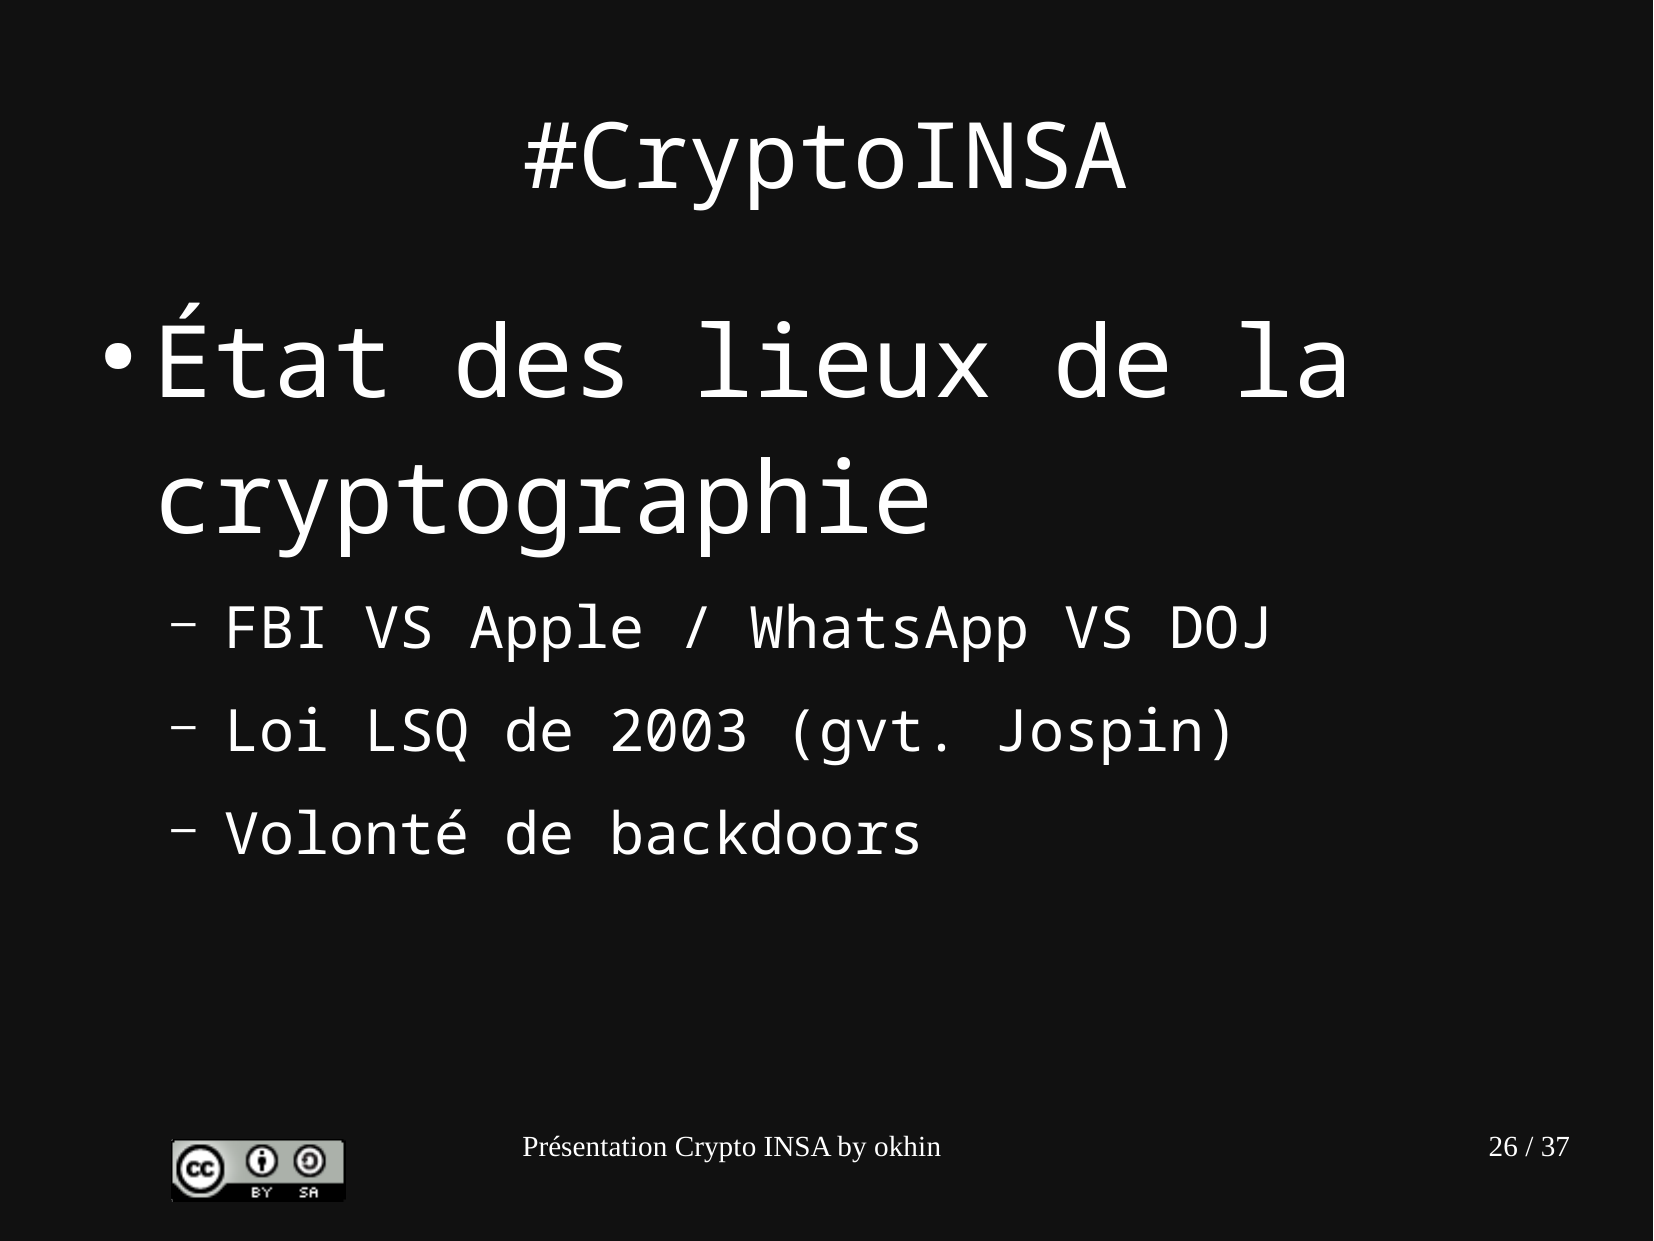

# #CryptoINSA
État des lieux de la cryptographie
FBI VS Apple / WhatsApp VS DOJ
Loi LSQ de 2003 (gvt. Jospin)
Volonté de backdoors
Présentation Crypto INSA by okhin
26